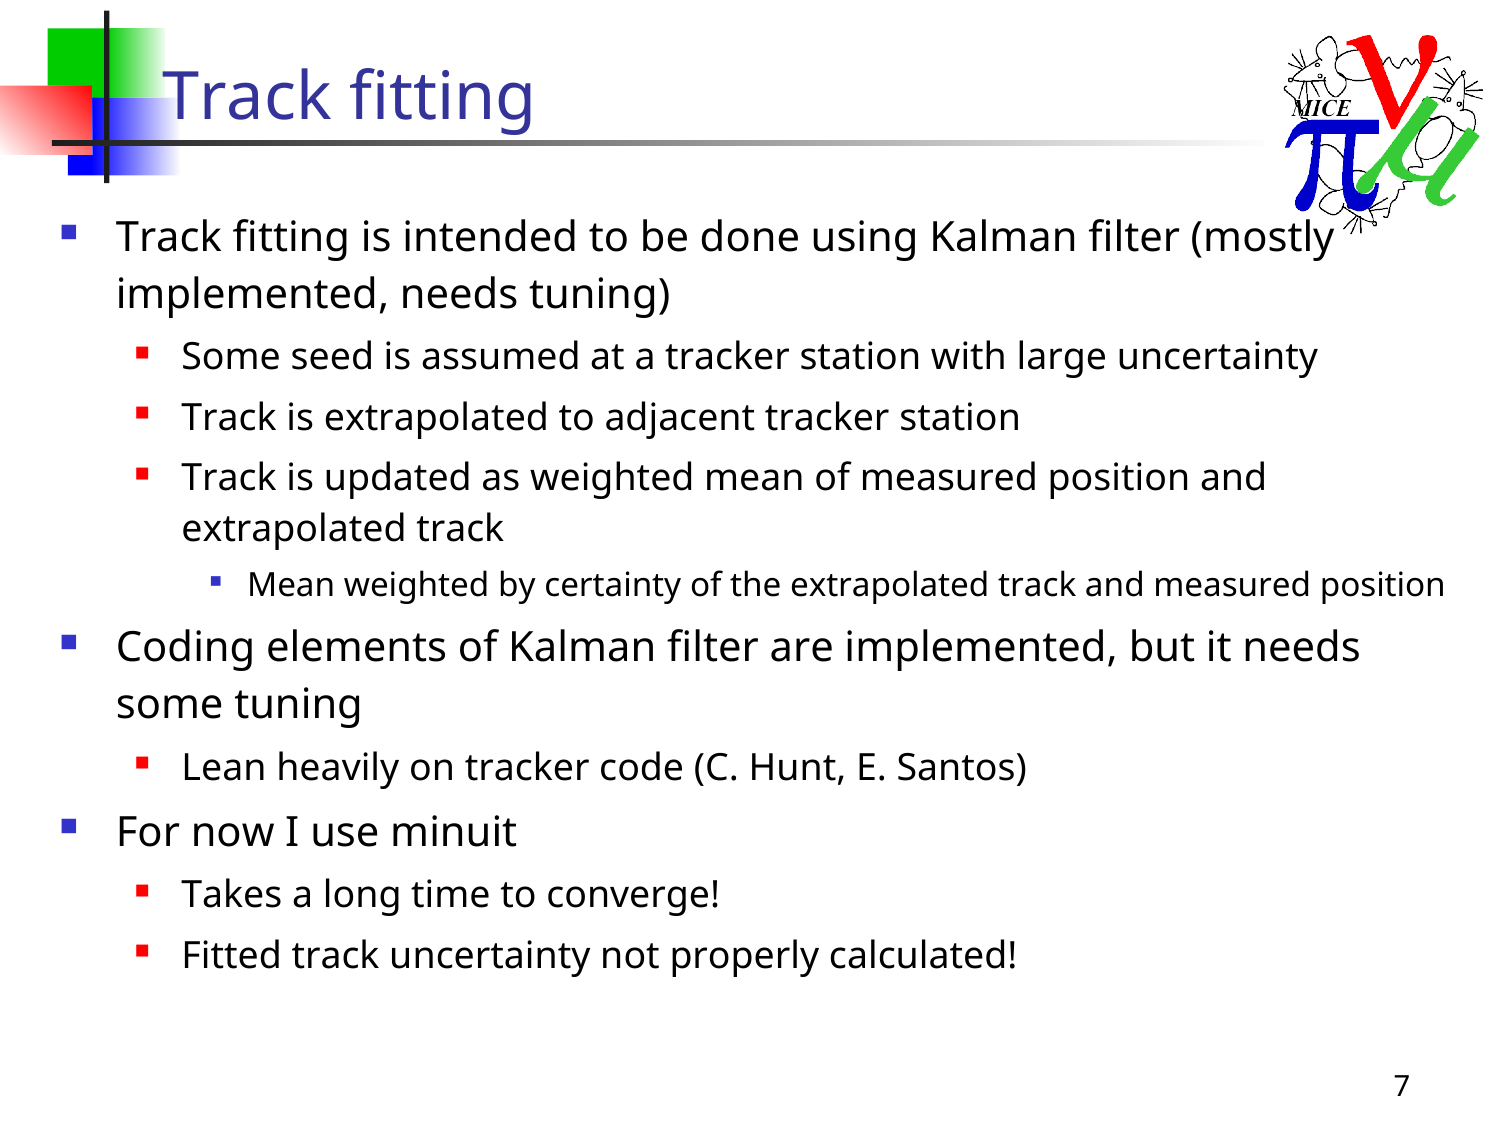

# Track fitting
Track fitting is intended to be done using Kalman filter (mostly implemented, needs tuning)
Some seed is assumed at a tracker station with large uncertainty
Track is extrapolated to adjacent tracker station
Track is updated as weighted mean of measured position and extrapolated track
Mean weighted by certainty of the extrapolated track and measured position
Coding elements of Kalman filter are implemented, but it needs some tuning
Lean heavily on tracker code (C. Hunt, E. Santos)
For now I use minuit
Takes a long time to converge!
Fitted track uncertainty not properly calculated!
7